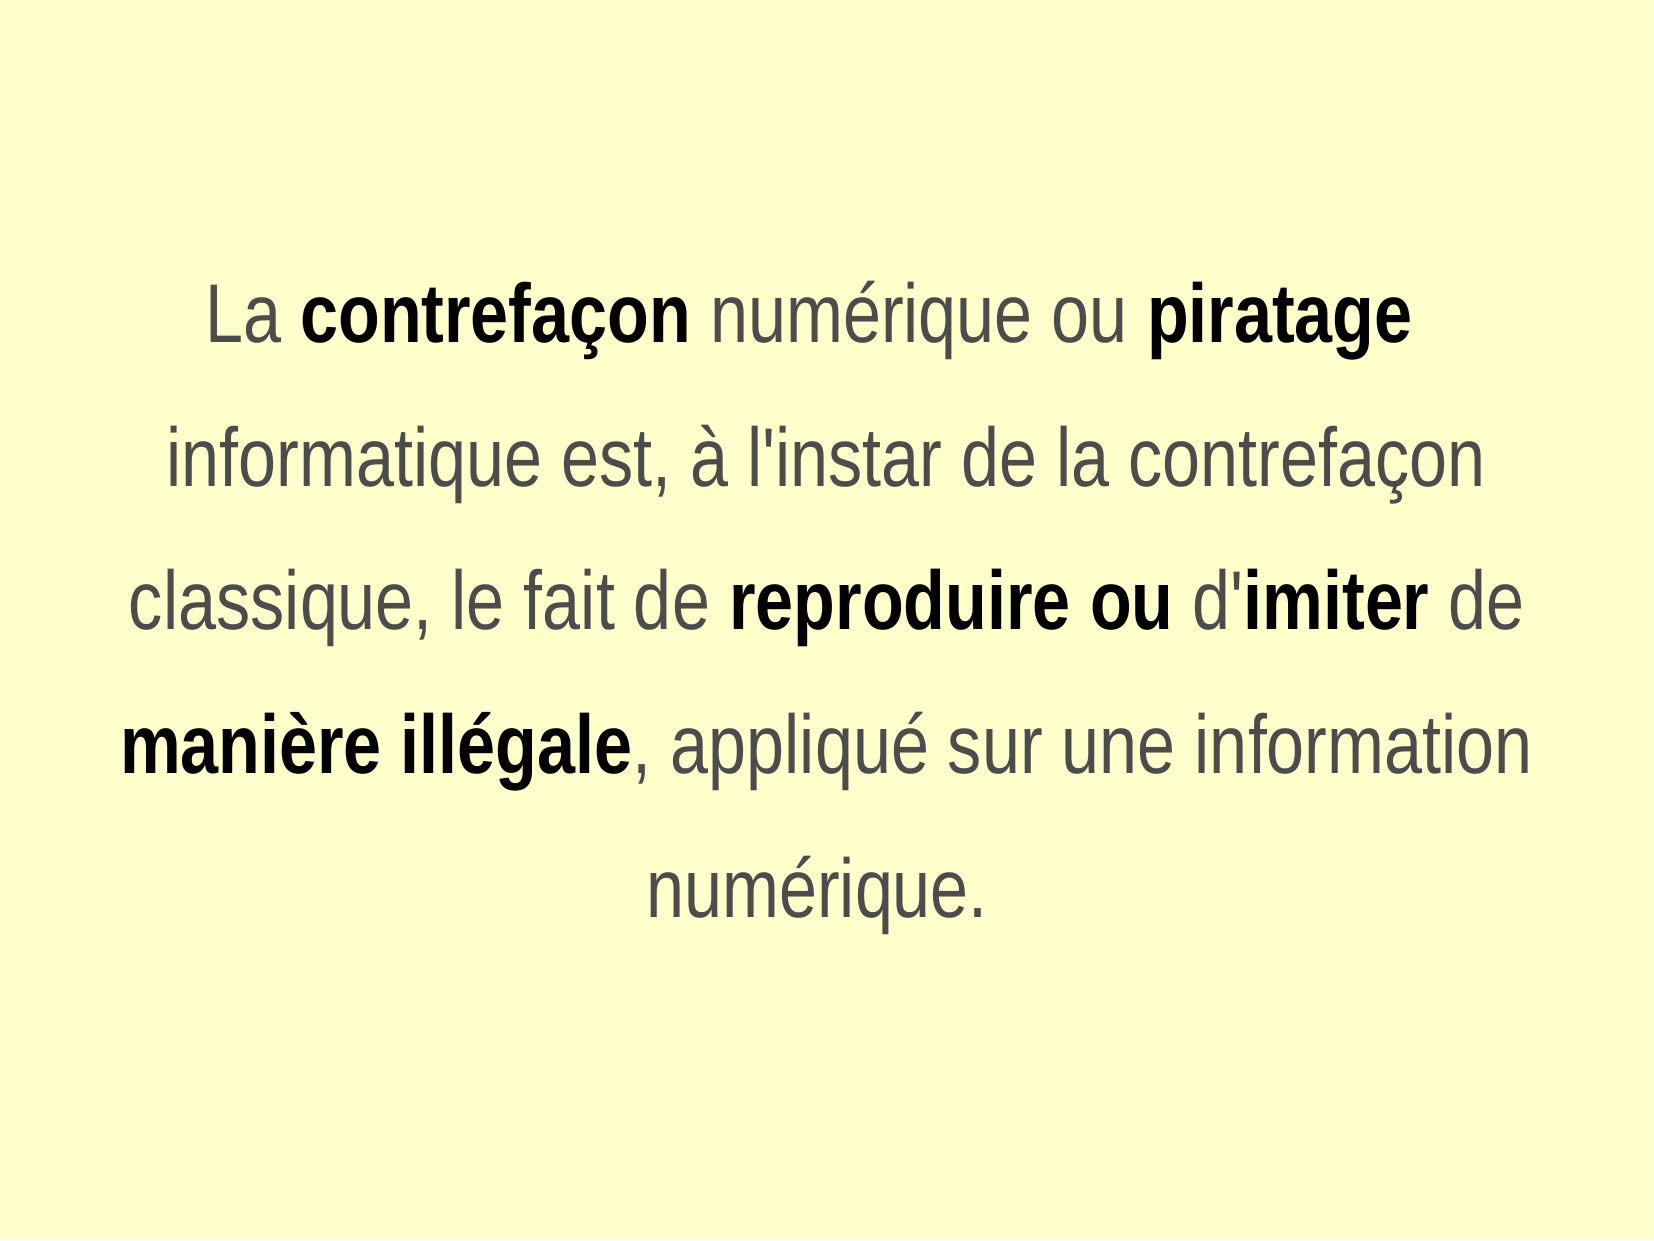

# La contrefaçon numérique ou piratage informatique est, à l'instar de la contrefaçon classique, le fait de reproduire ou d'imiter de manière illégale, appliqué sur une information numérique.